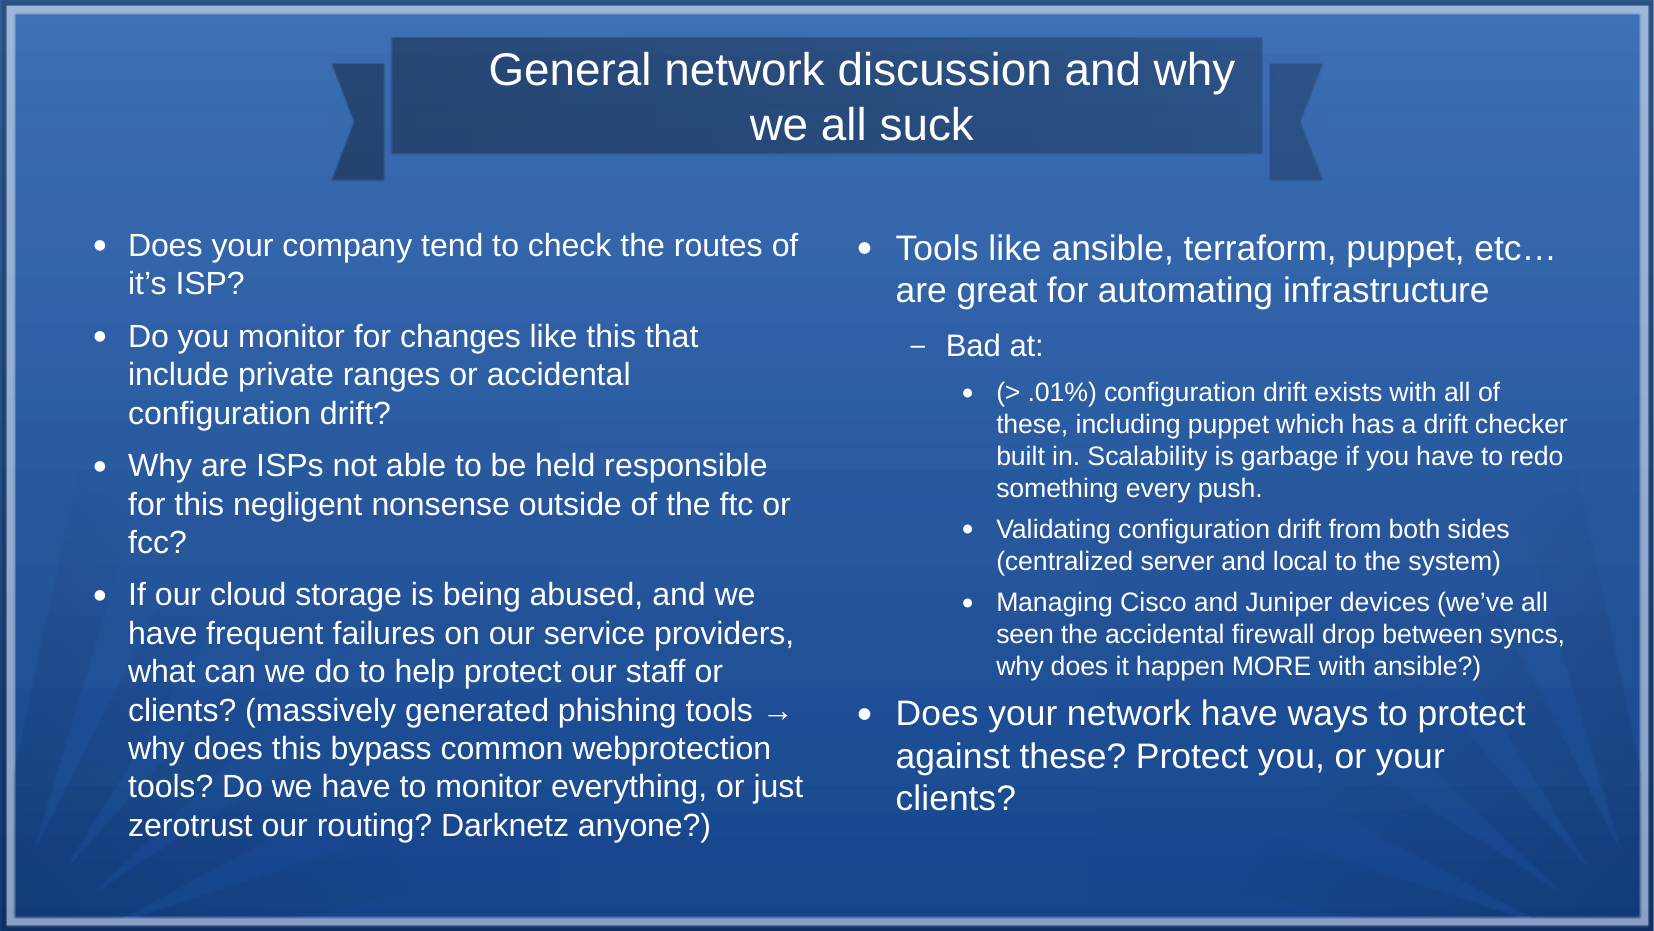

# General network discussion and why we all suck
Does your company tend to check the routes of it’s ISP?
Do you monitor for changes like this that include private ranges or accidental configuration drift?
Why are ISPs not able to be held responsible for this negligent nonsense outside of the ftc or fcc?
If our cloud storage is being abused, and we have frequent failures on our service providers, what can we do to help protect our staff or clients? (massively generated phishing tools → why does this bypass common webprotection tools? Do we have to monitor everything, or just zerotrust our routing? Darknetz anyone?)
Tools like ansible, terraform, puppet, etc… are great for automating infrastructure
Bad at:
(> .01%) configuration drift exists with all of these, including puppet which has a drift checker built in. Scalability is garbage if you have to redo something every push.
Validating configuration drift from both sides (centralized server and local to the system)
Managing Cisco and Juniper devices (we’ve all seen the accidental firewall drop between syncs, why does it happen MORE with ansible?)
Does your network have ways to protect against these? Protect you, or your clients?